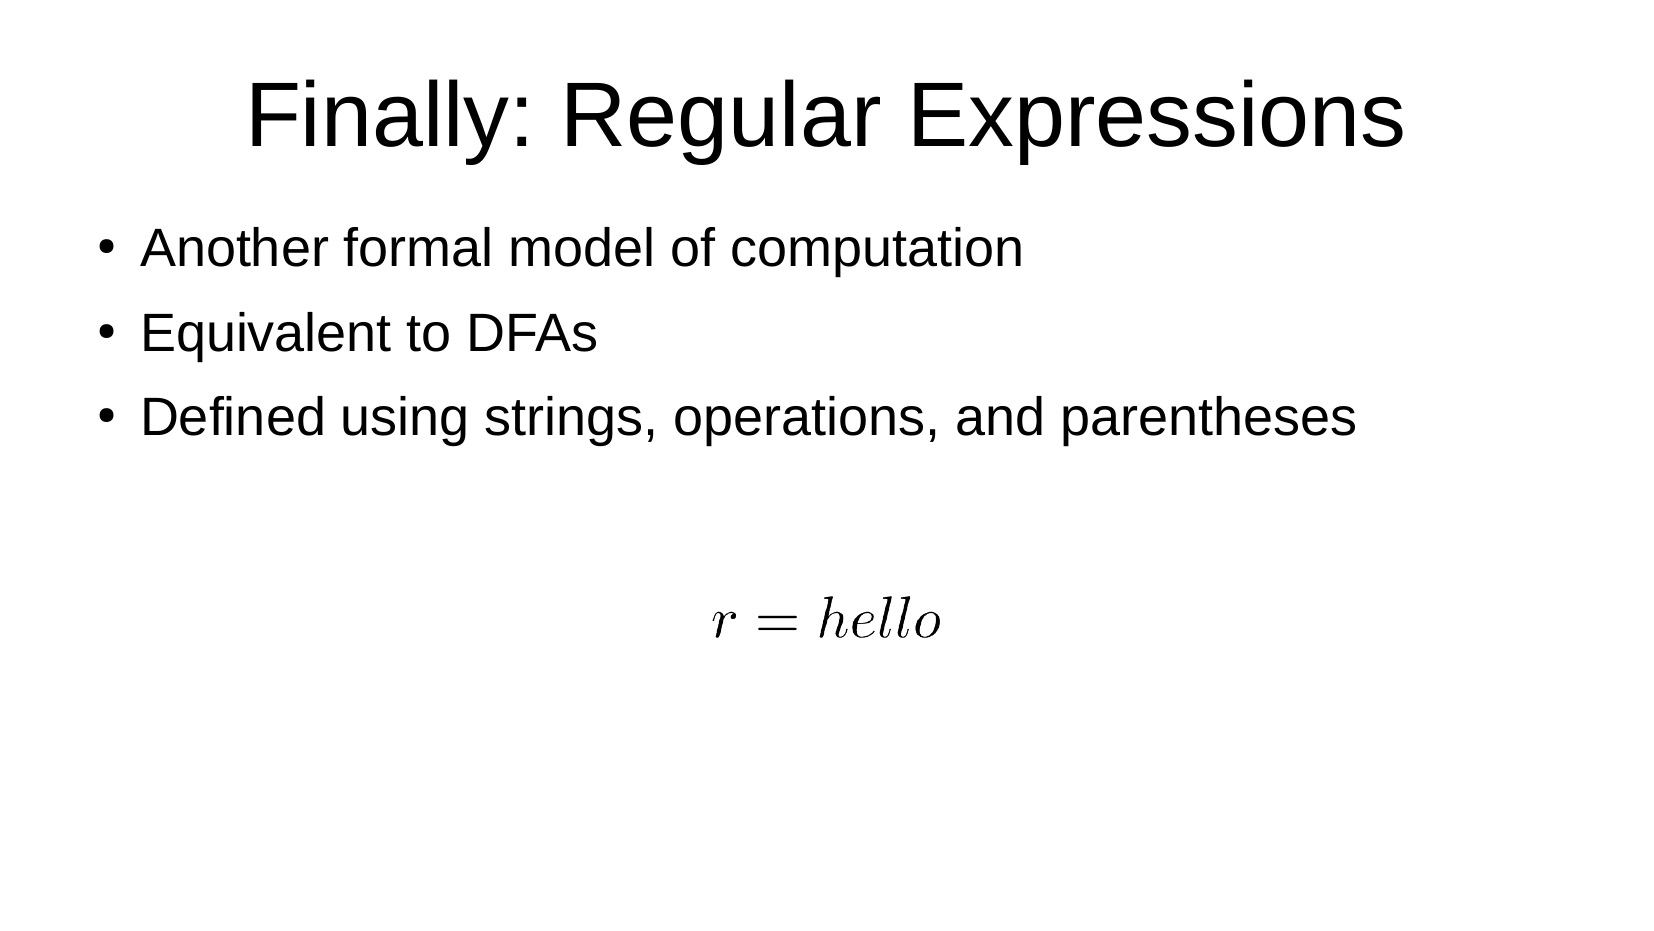

# Finally: Regular Expressions
Another formal model of computation
Equivalent to DFAs
Defined using strings, operations, and parentheses